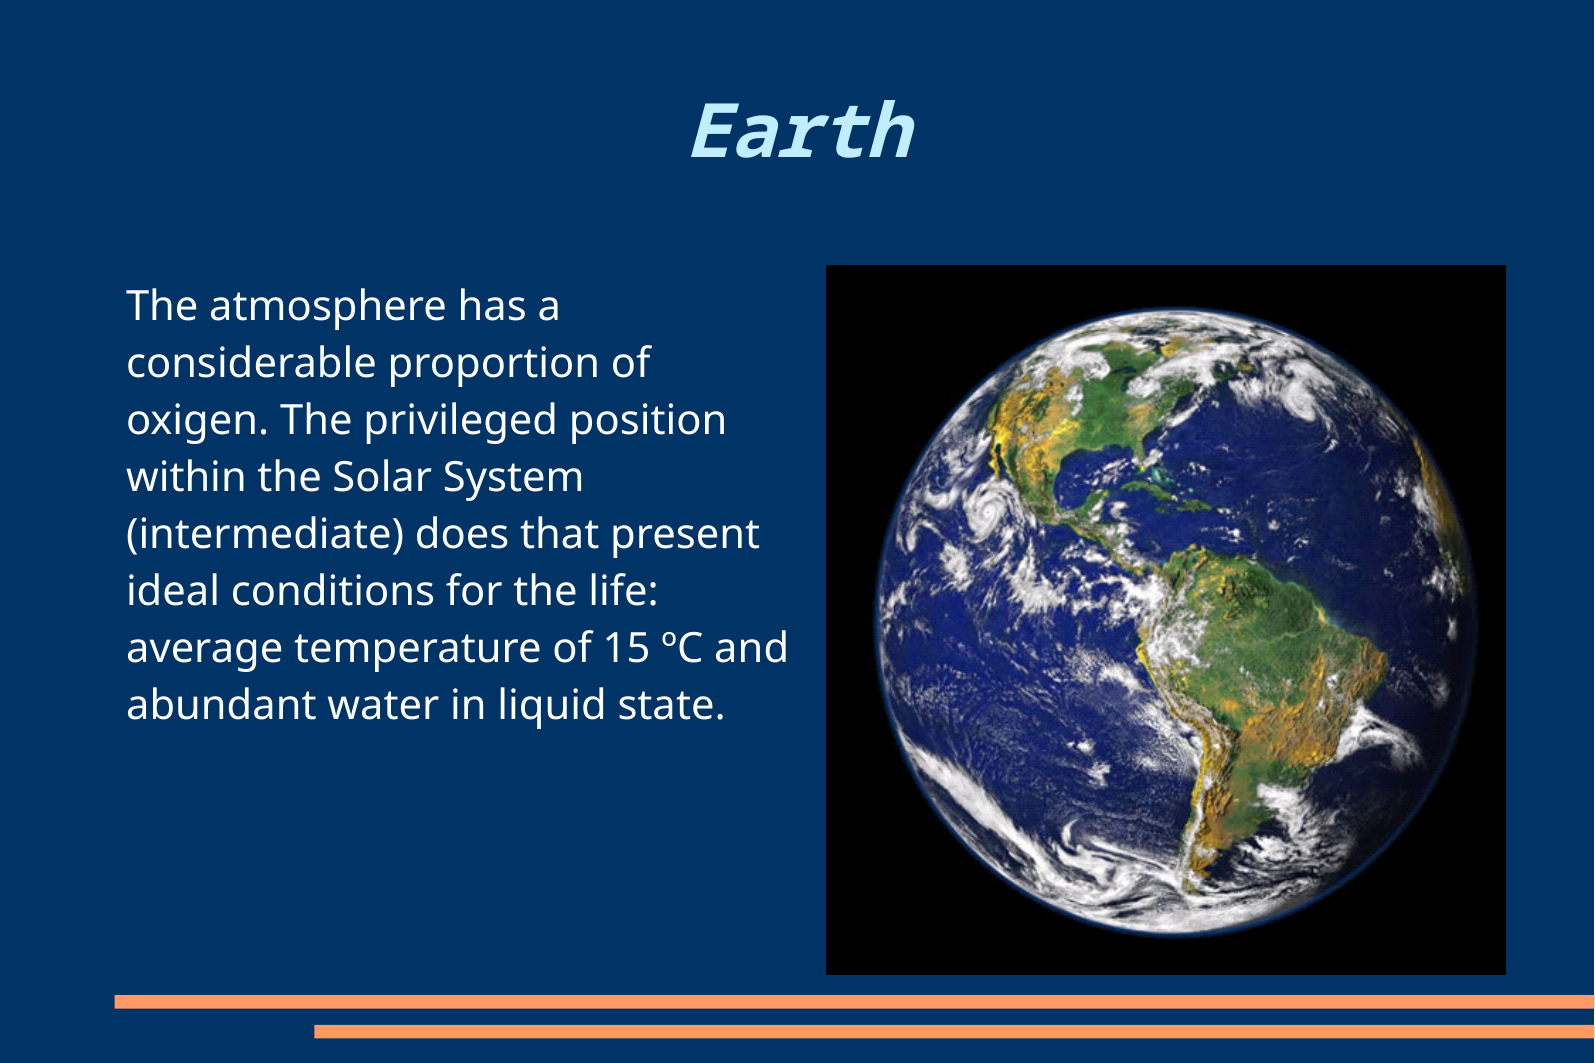

# Earth
The atmosphere has a considerable proportion of oxigen. The privileged position within the Solar System (intermediate) does that present ideal conditions for the life: average temperature of 15 ºC and abundant water in liquid state.